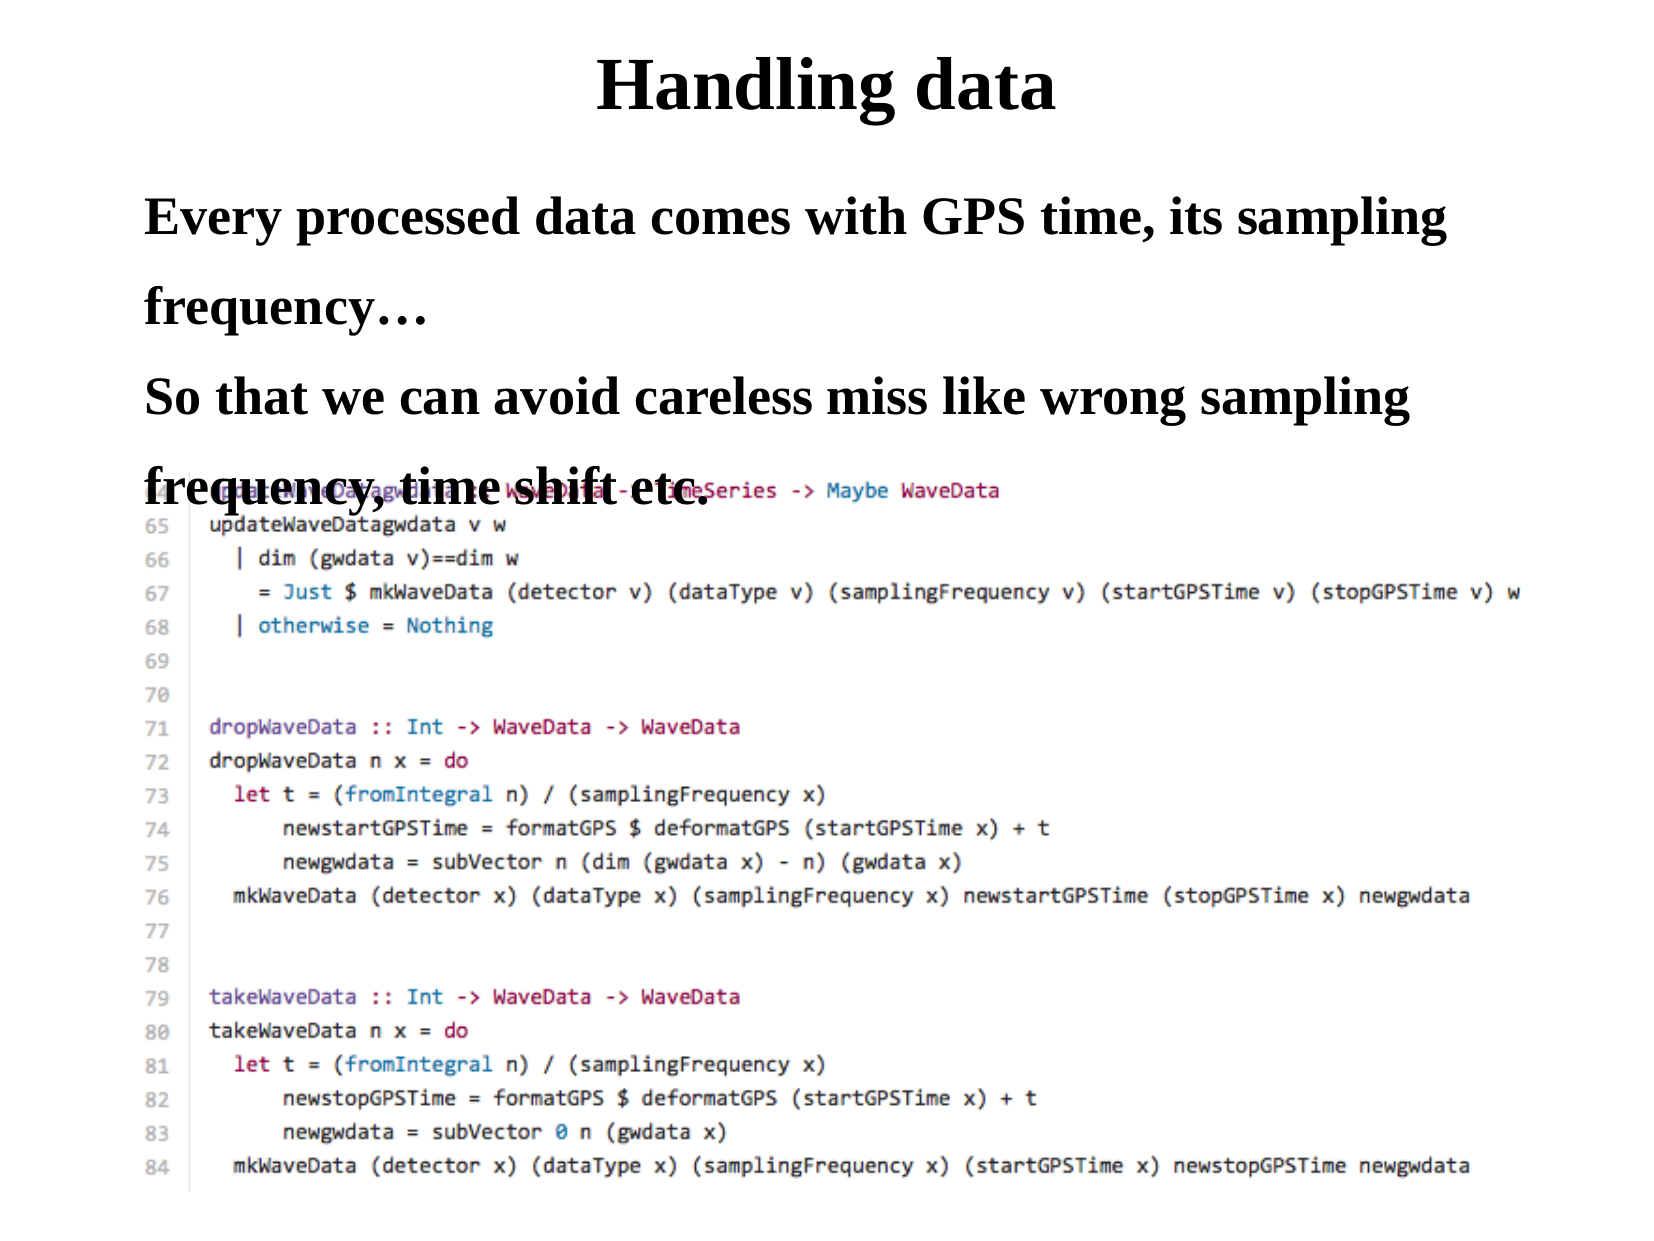

# Handling data
Every processed data comes with GPS time, its sampling frequency…
So that we can avoid careless miss like wrong sampling frequency, time shift etc.